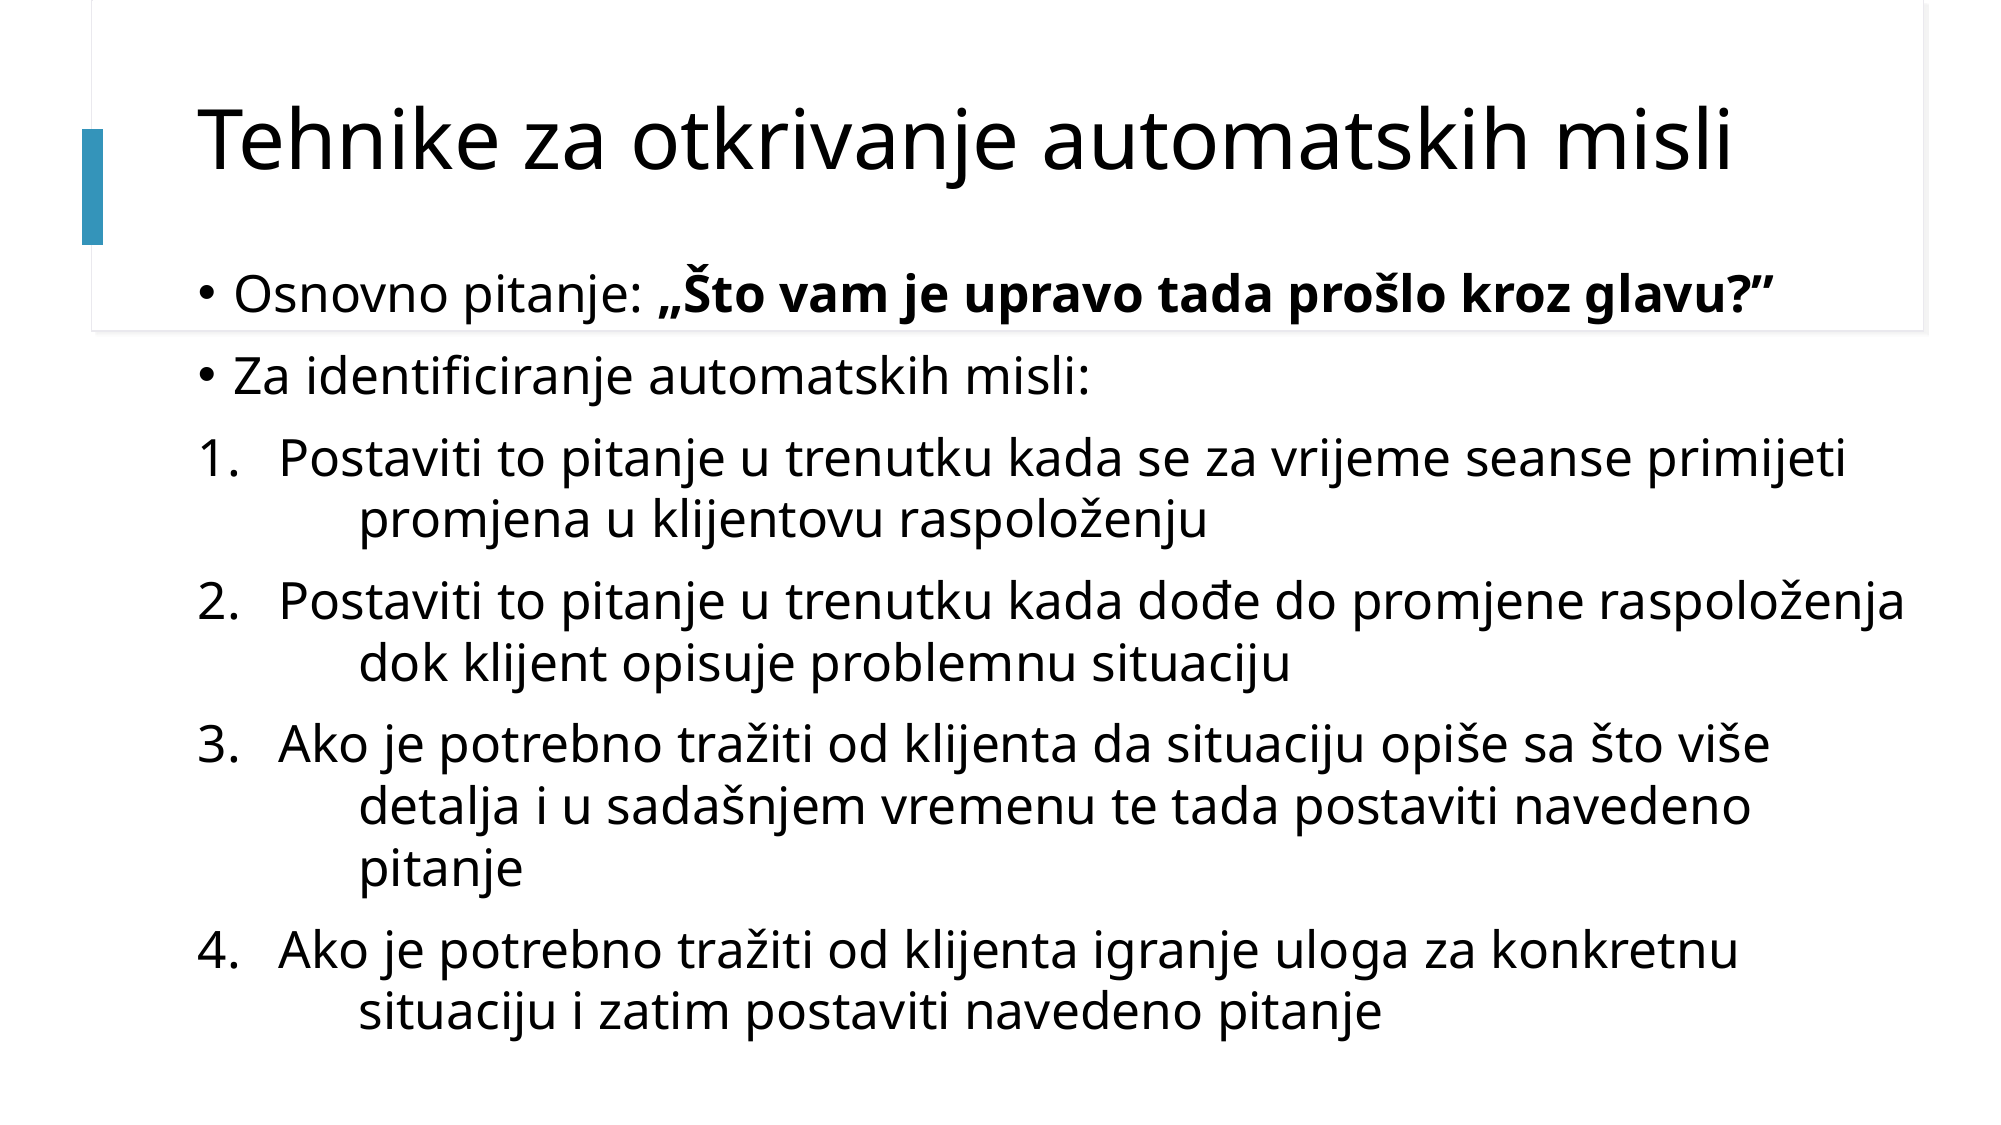

# Tehnike za otkrivanje automatskih misli
Osnovno pitanje: „Što vam je upravo tada prošlo kroz glavu?”
Za identificiranje automatskih misli:
Postaviti to pitanje u trenutku kada se za vrijeme seanse primijeti promjena u klijentovu raspoloženju
Postaviti to pitanje u trenutku kada dođe do promjene raspoloženja dok klijent opisuje problemnu situaciju
Ako je potrebno tražiti od klijenta da situaciju opiše sa što više detalja i u sadašnjem vremenu te tada postaviti navedeno pitanje
Ako je potrebno tražiti od klijenta igranje uloga za konkretnu situaciju i zatim postaviti navedeno pitanje